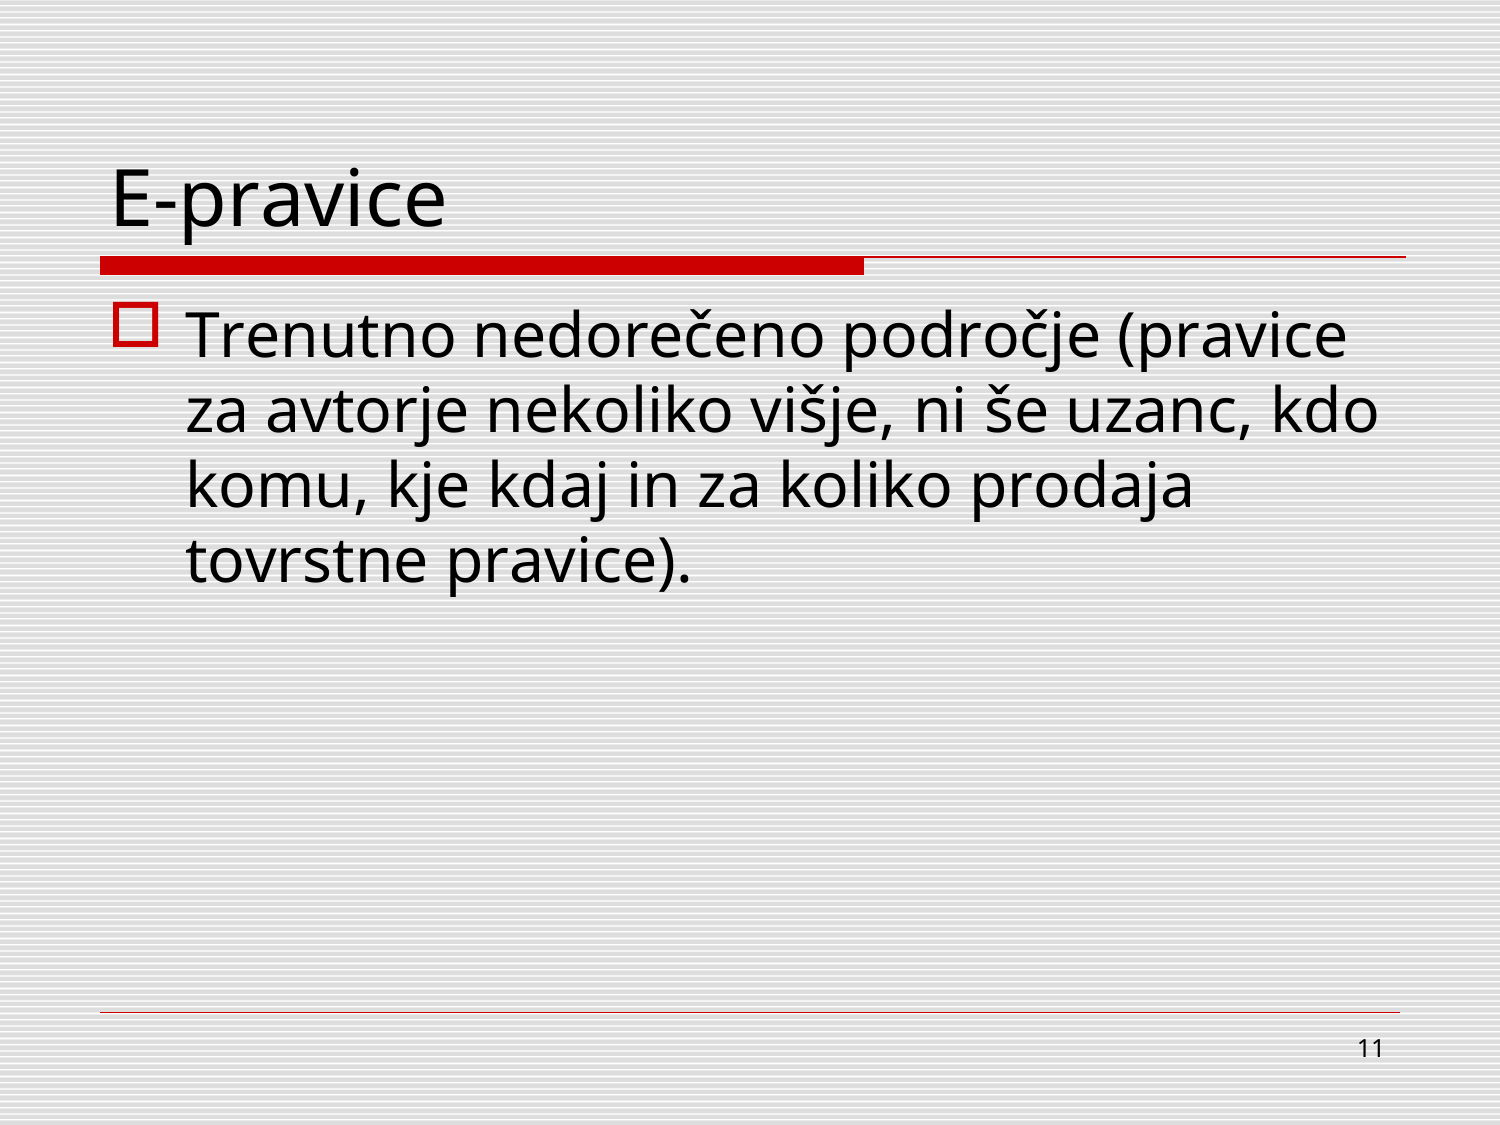

# E-pravice
Trenutno nedorečeno področje (pravice za avtorje nekoliko višje, ni še uzanc, kdo komu, kje kdaj in za koliko prodaja tovrstne pravice).